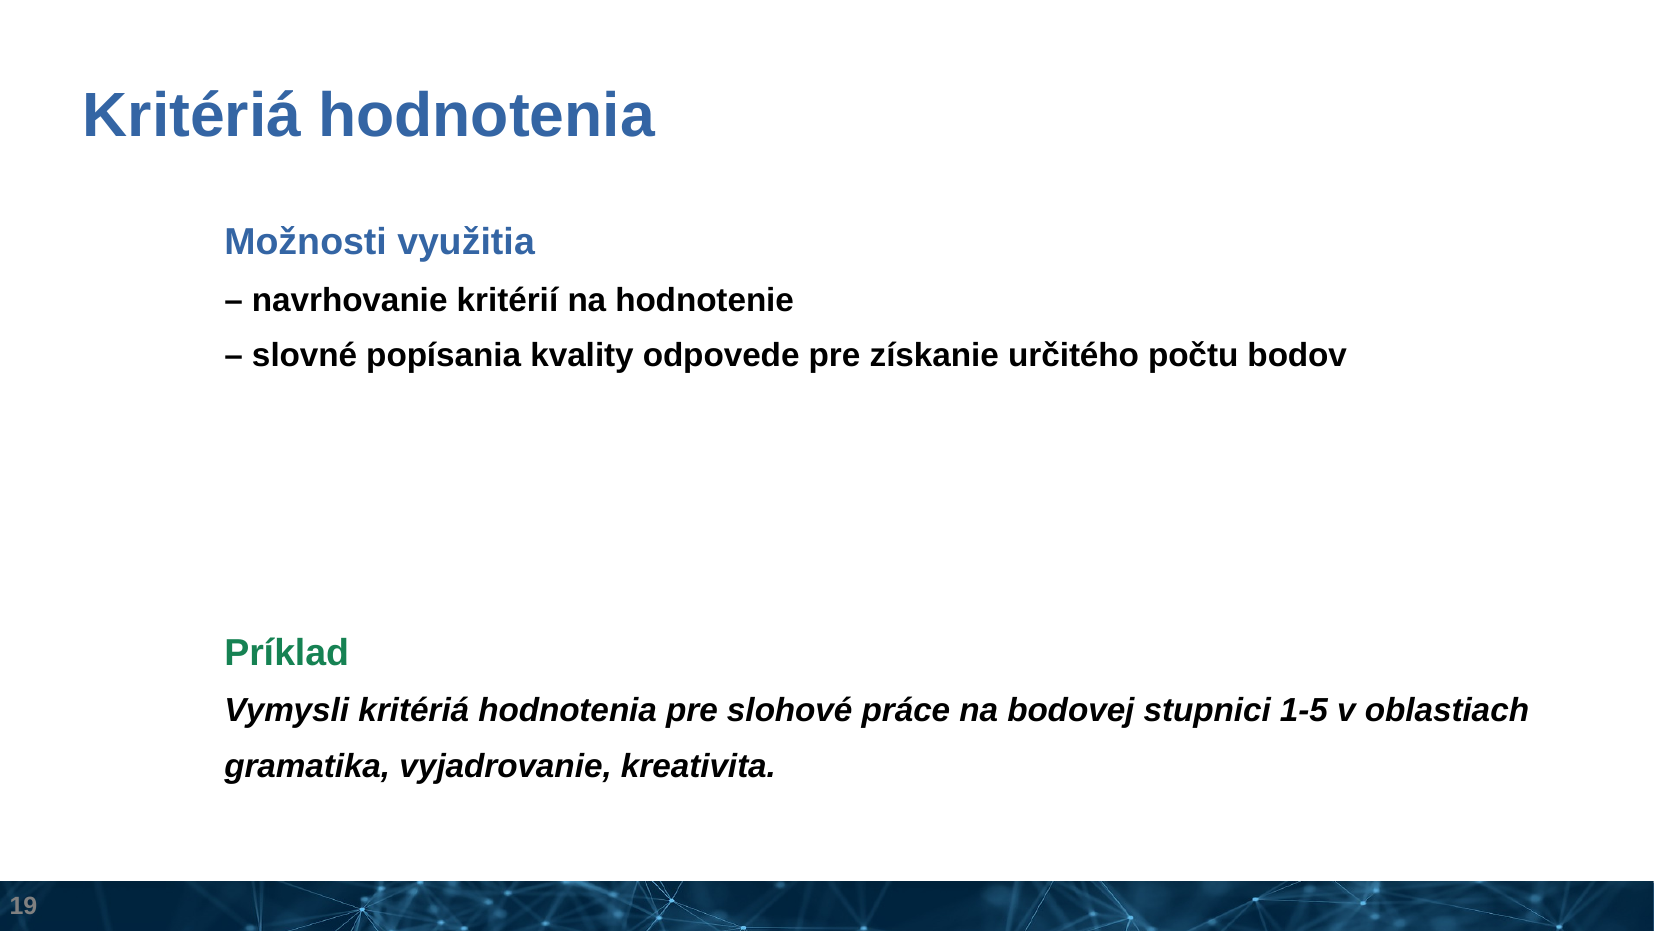

# Kritériá hodnotenia
Možnosti využitia
– navrhovanie kritérií na hodnotenie
– slovné popísania kvality odpovede pre získanie určitého počtu bodov
Príklad
Vymysli kritériá hodnotenia pre slohové práce na bodovej stupnici 1-5 v oblastiach gramatika, vyjadrovanie, kreativita.